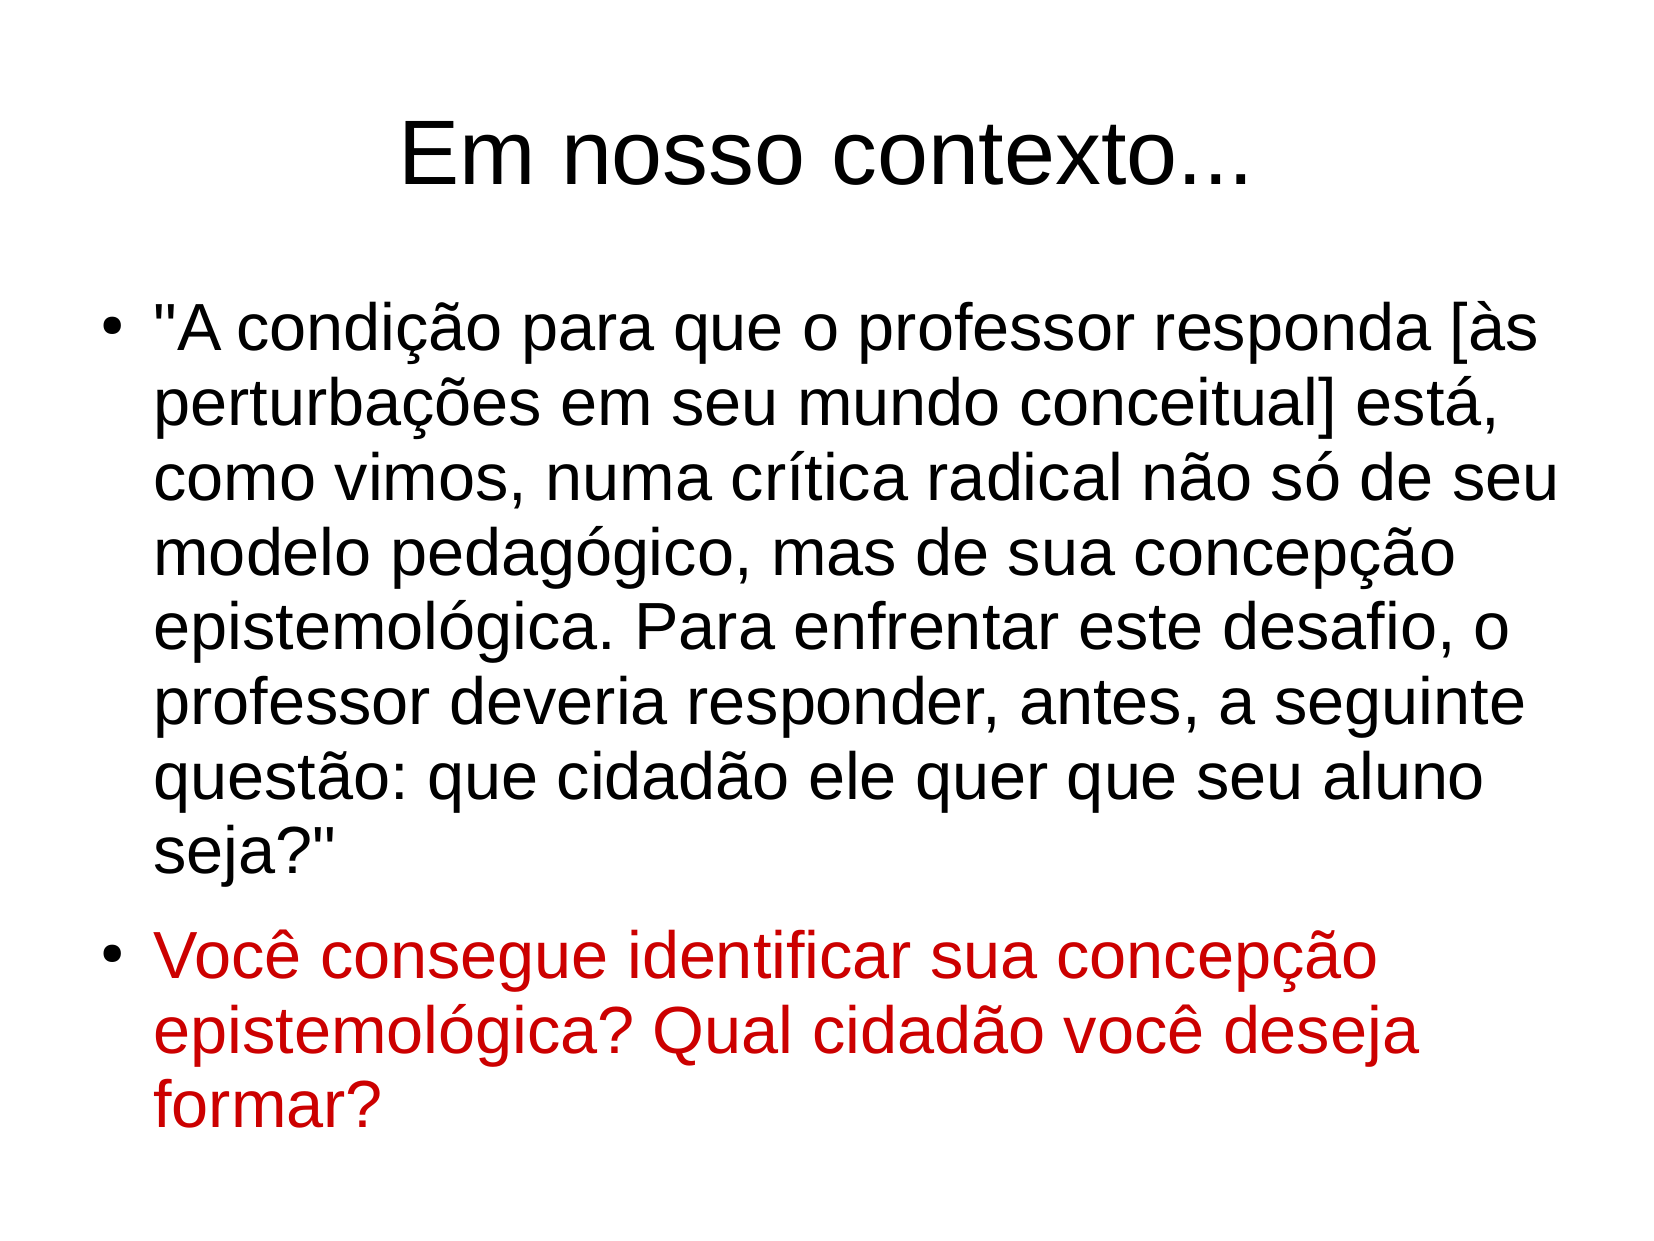

# Em nosso contexto...
"A condição para que o professor responda [às perturbações em seu mundo conceitual] está, como vimos, numa crítica radical não só de seu modelo pedagógico, mas de sua concepção epistemológica. Para enfrentar este desafio, o professor deveria responder, antes, a seguinte questão: que cidadão ele quer que seu aluno seja?"
Você consegue identificar sua concepção epistemológica? Qual cidadão você deseja formar?